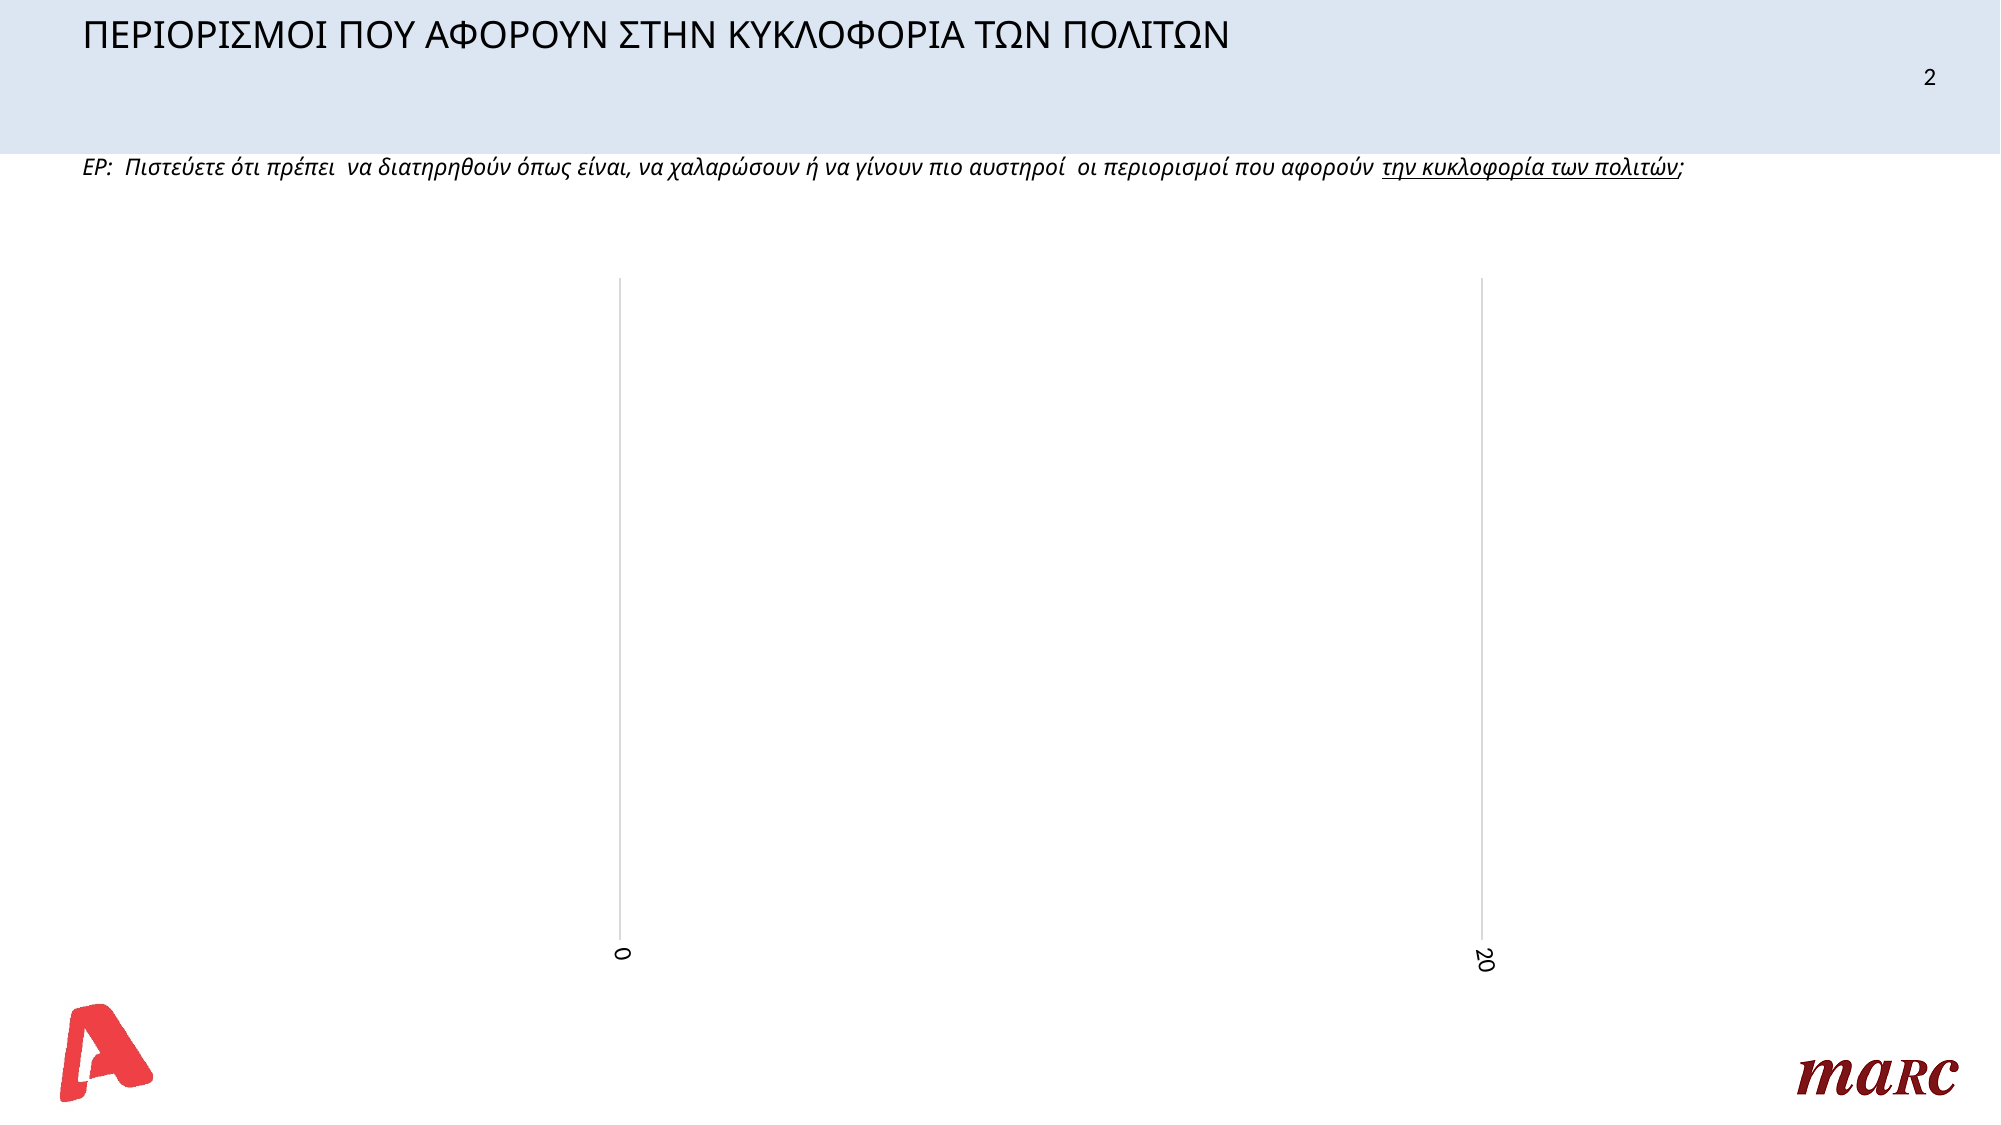

# ΠΕΡΙΟΡΙΣΜΟΙ ΠΟΥ ΑΦΟΡΟΥΝ ΣΤΗΝ ΚΥΚΛΟΦΟΡΙΑ ΤΩΝ ΠΟΛΙΤΩΝ ΕΡ: Πιστεύετε ότι πρέπει να διατηρηθούν όπως είναι, να χαλαρώσουν ή να γίνουν πιο αυστηροί οι περιορισμοί που αφορούν την κυκλοφορία των πολιτών;
### Chart
| Category | |
|---|---|